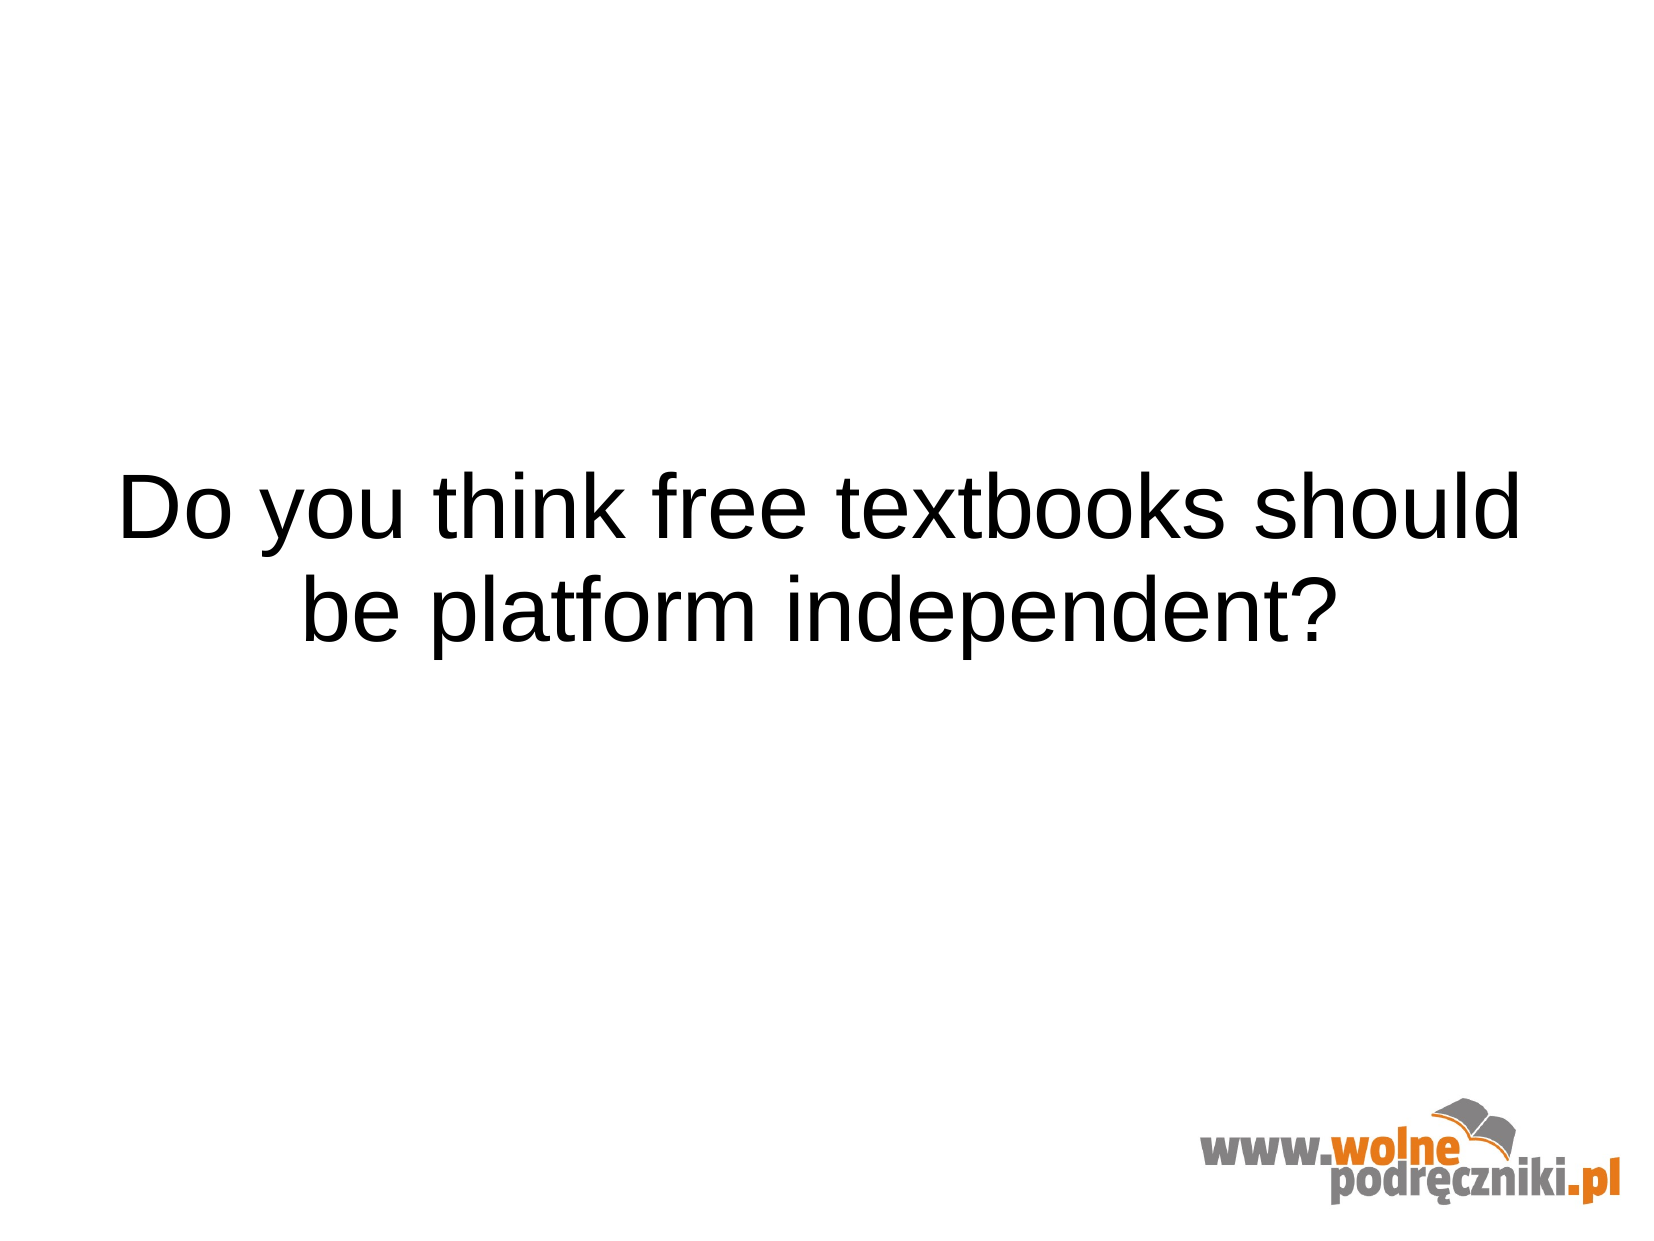

# Do you think free textbooks should be platform independent?